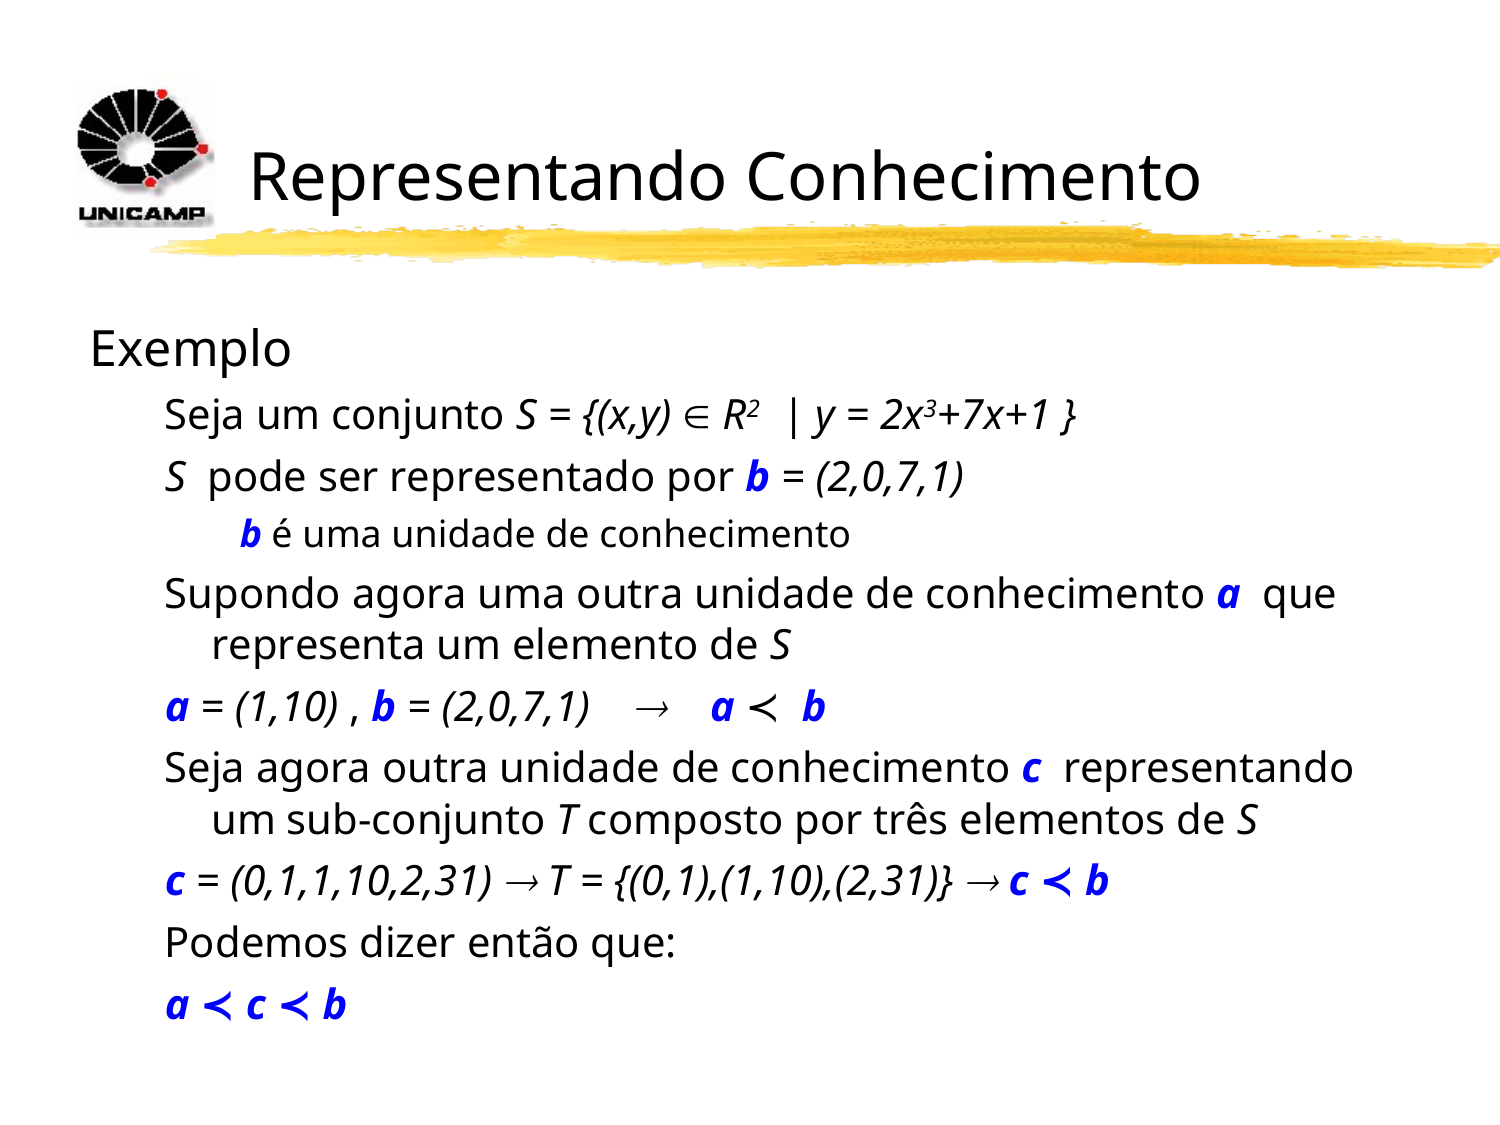

# Representando Conhecimento
Exemplo
Seja um conjunto S = {(x,y)  R2 | y = 2x3+7x+1 }
S pode ser representado por b = (2,0,7,1)
b é uma unidade de conhecimento
Supondo agora uma outra unidade de conhecimento a que representa um elemento de S
a = (1,10) , b = (2,0,7,1)  a ≺ b
Seja agora outra unidade de conhecimento c representando um sub-conjunto T composto por três elementos de S
c = (0,1,1,10,2,31)  T = {(0,1),(1,10),(2,31)}  c ≺ b
Podemos dizer então que:
a ≺ c ≺ b